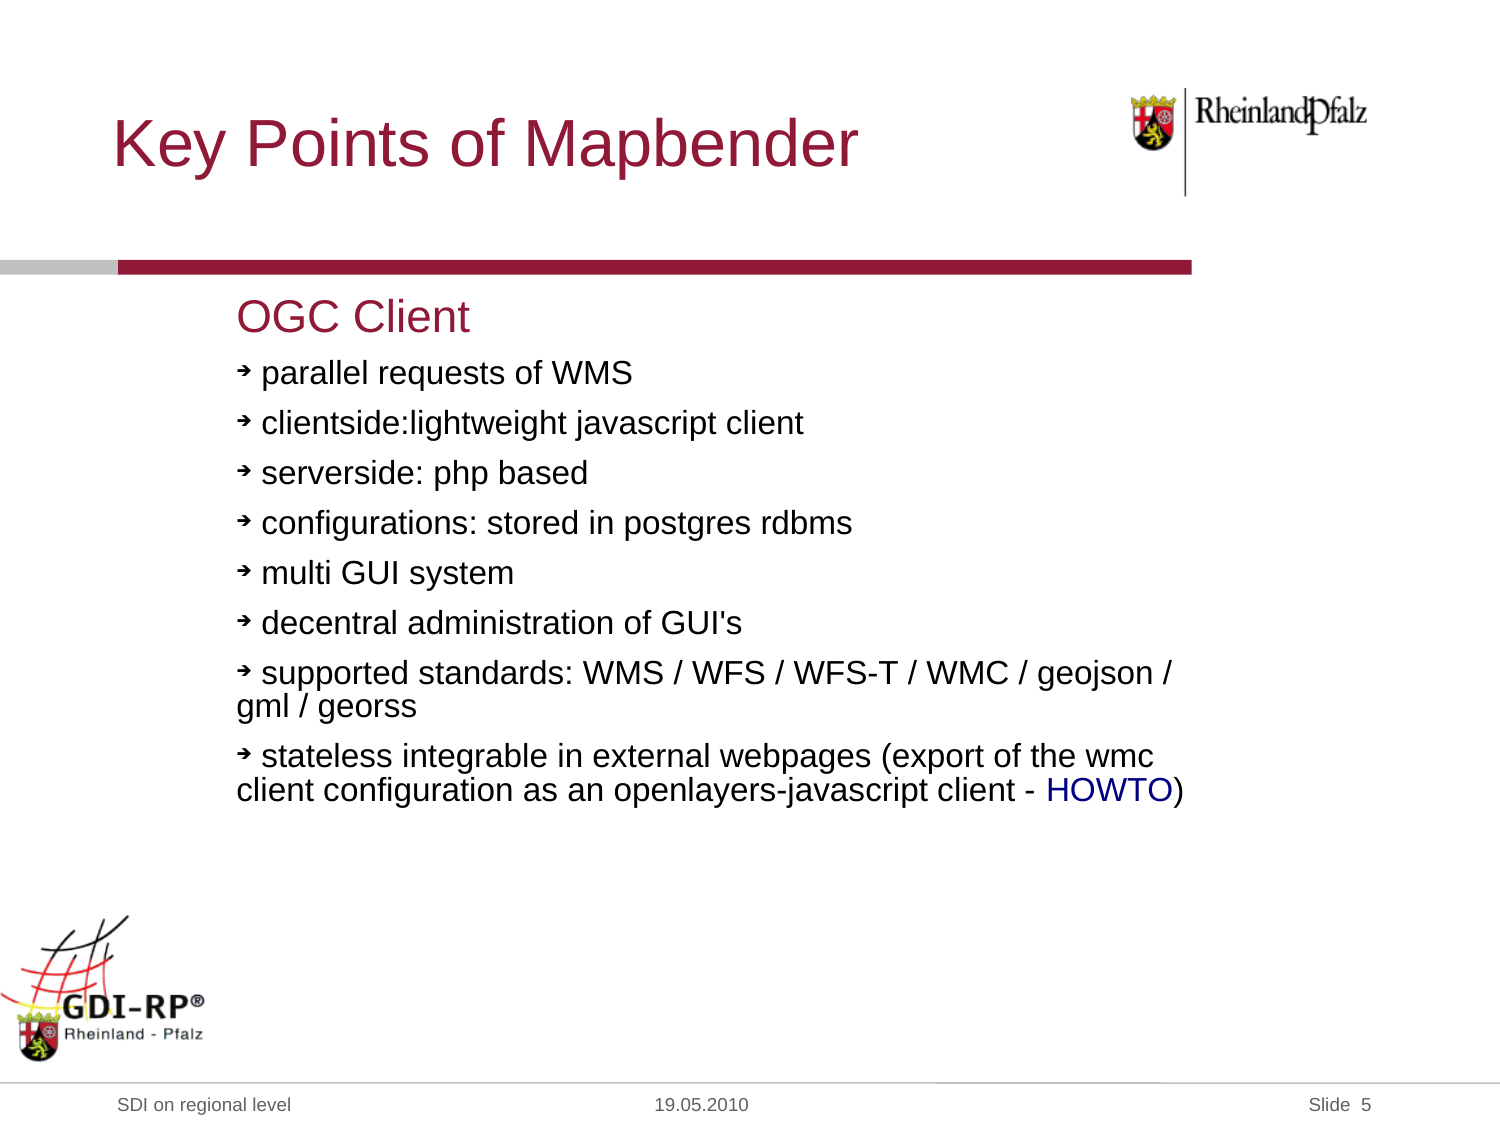

# Key Points of Mapbender
OGC Client
 parallel requests of WMS
 clientside:lightweight javascript client
 serverside: php based
 configurations: stored in postgres rdbms
 multi GUI system
 decentral administration of GUI's
 supported standards: WMS / WFS / WFS-T / WMC / geojson / gml / georss
 stateless integrable in external webpages (export of the wmc client configuration as an openlayers-javascript client - HOWTO)